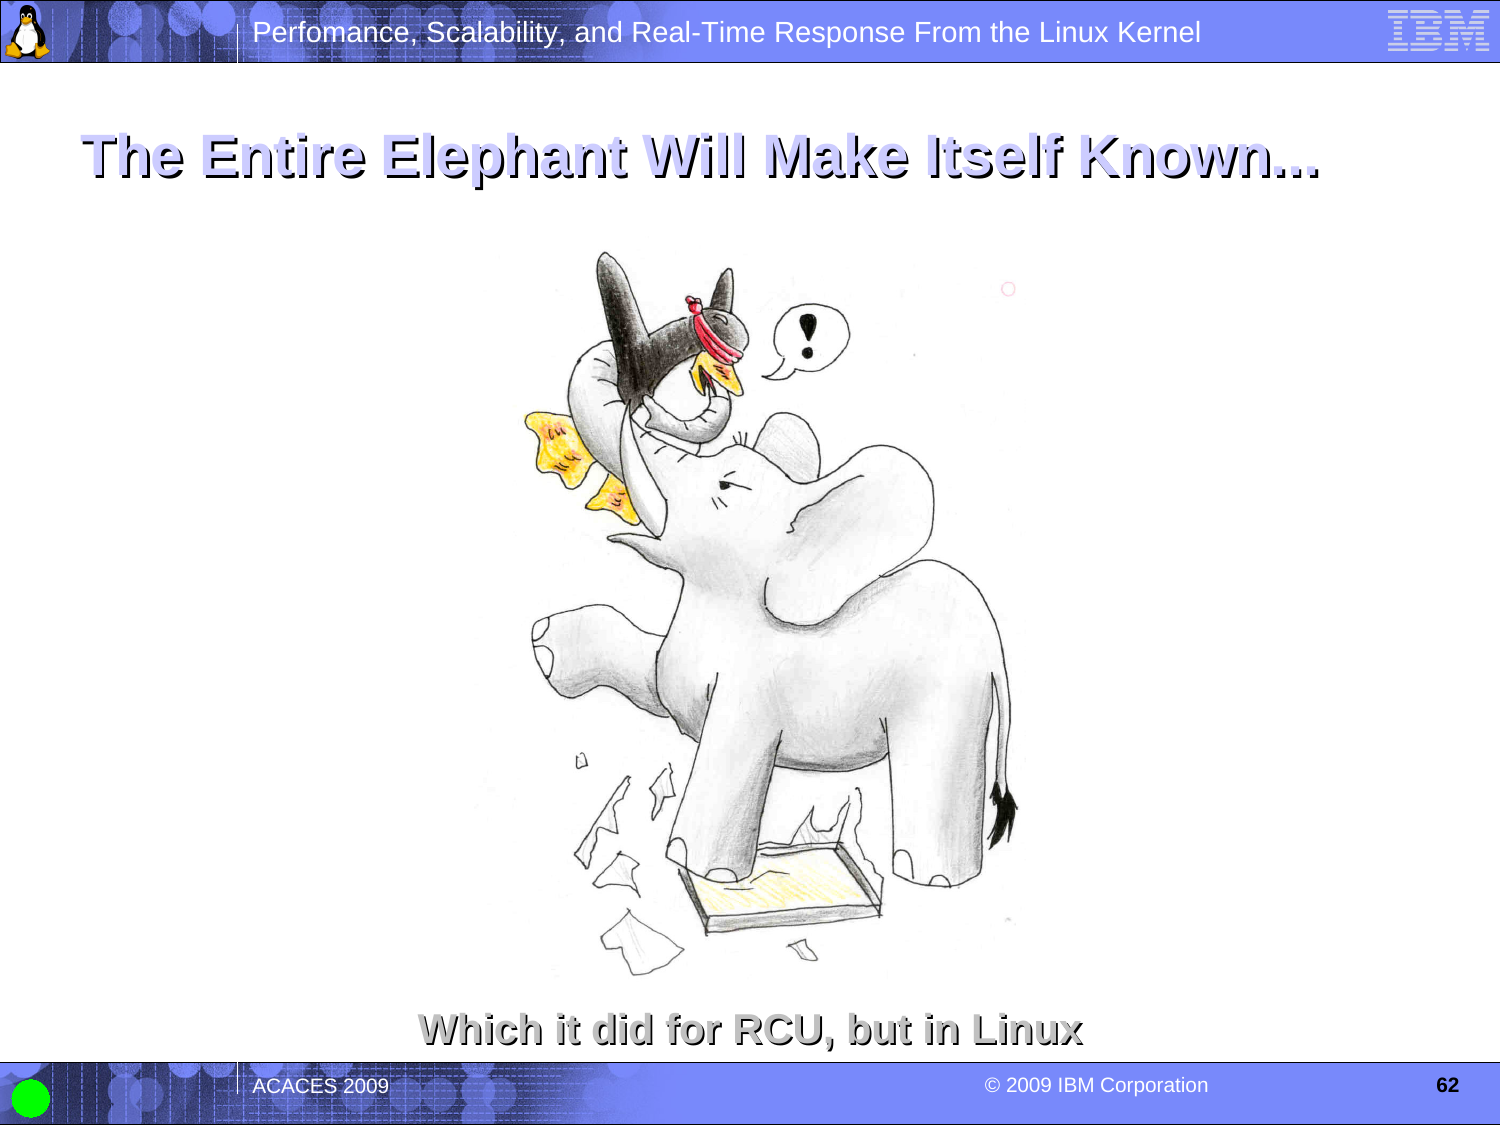

# The Entire Elephant Will Make Itself Known...
Which it did for RCU, but in Linux
62